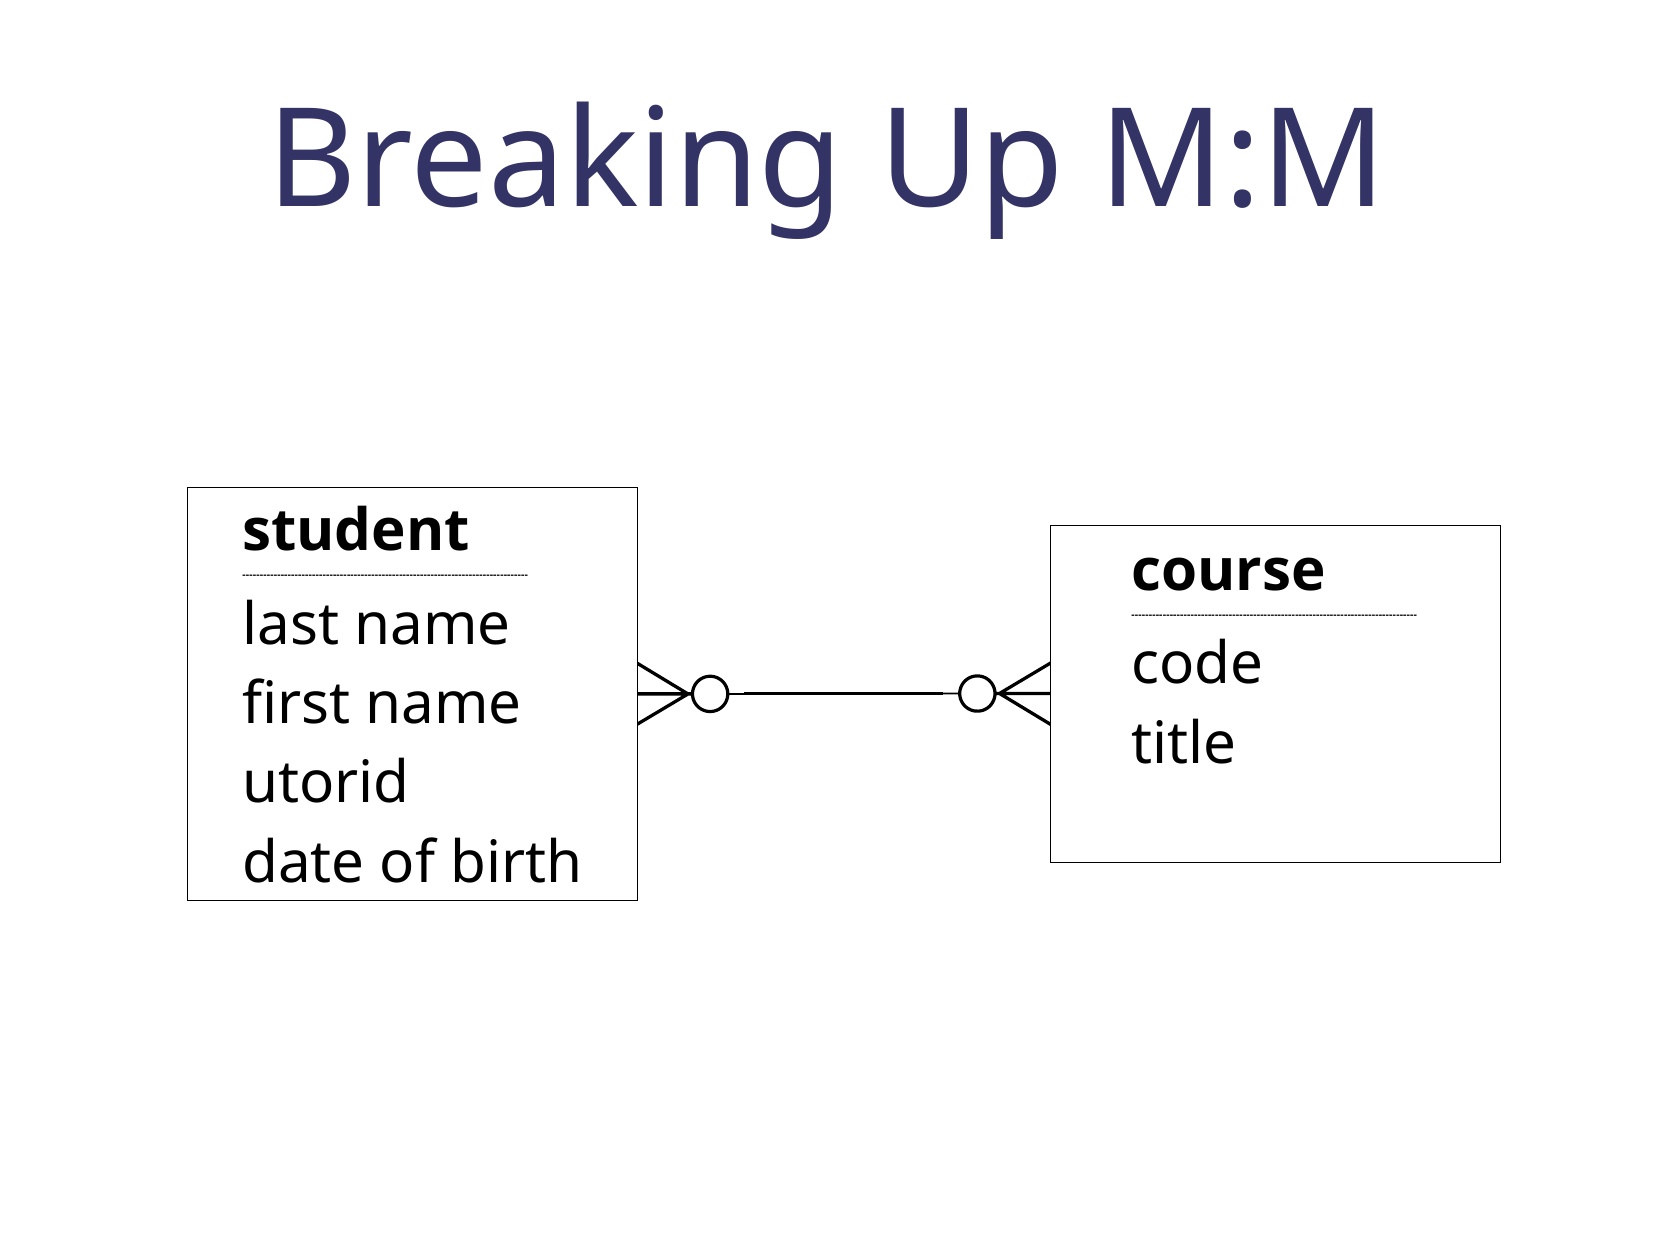

# Breaking Up M:M
student
----------------------------------------------------------------------------------
last name
first name
utorid
date of birth
course
----------------------------------------------------------------------------------
code
title